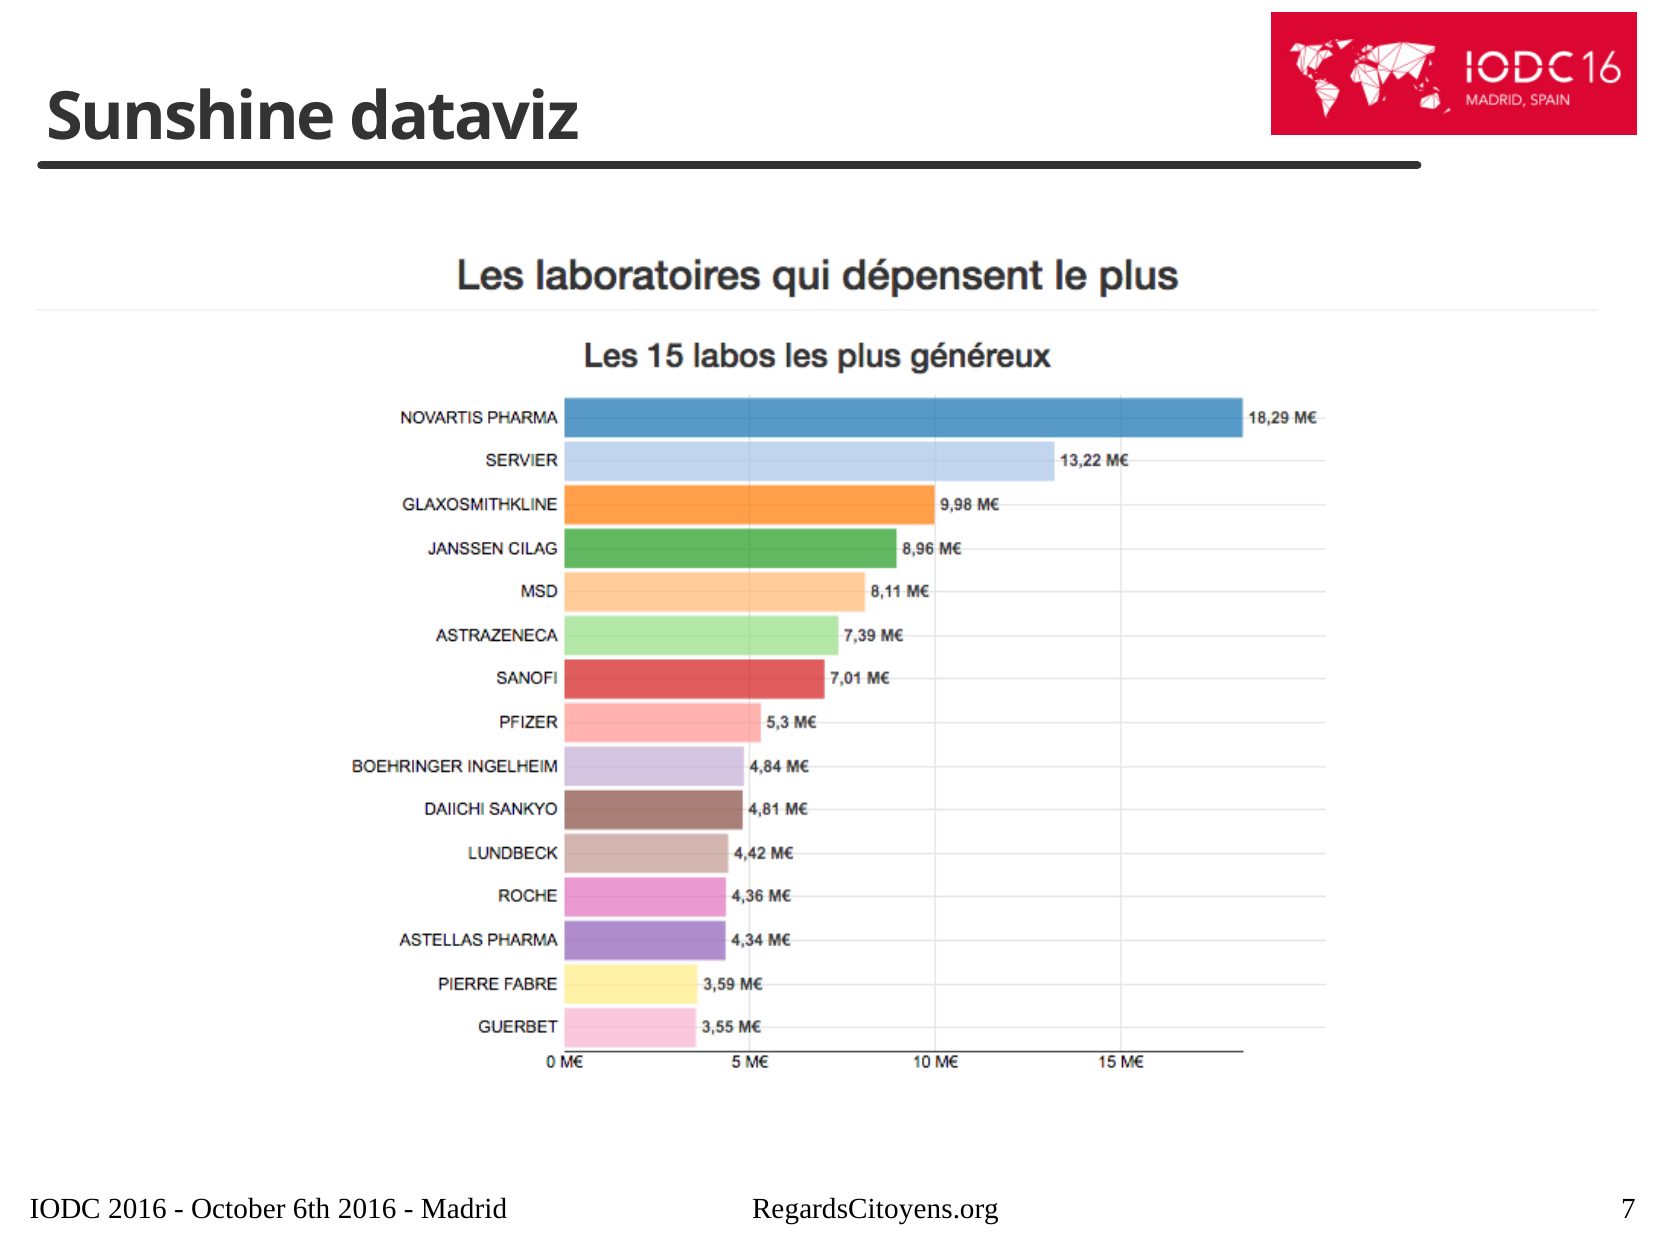

# Sunshine dataviz
IODC 2016 - October 6th 2016 - Madrid
RegardsCitoyens.org
7